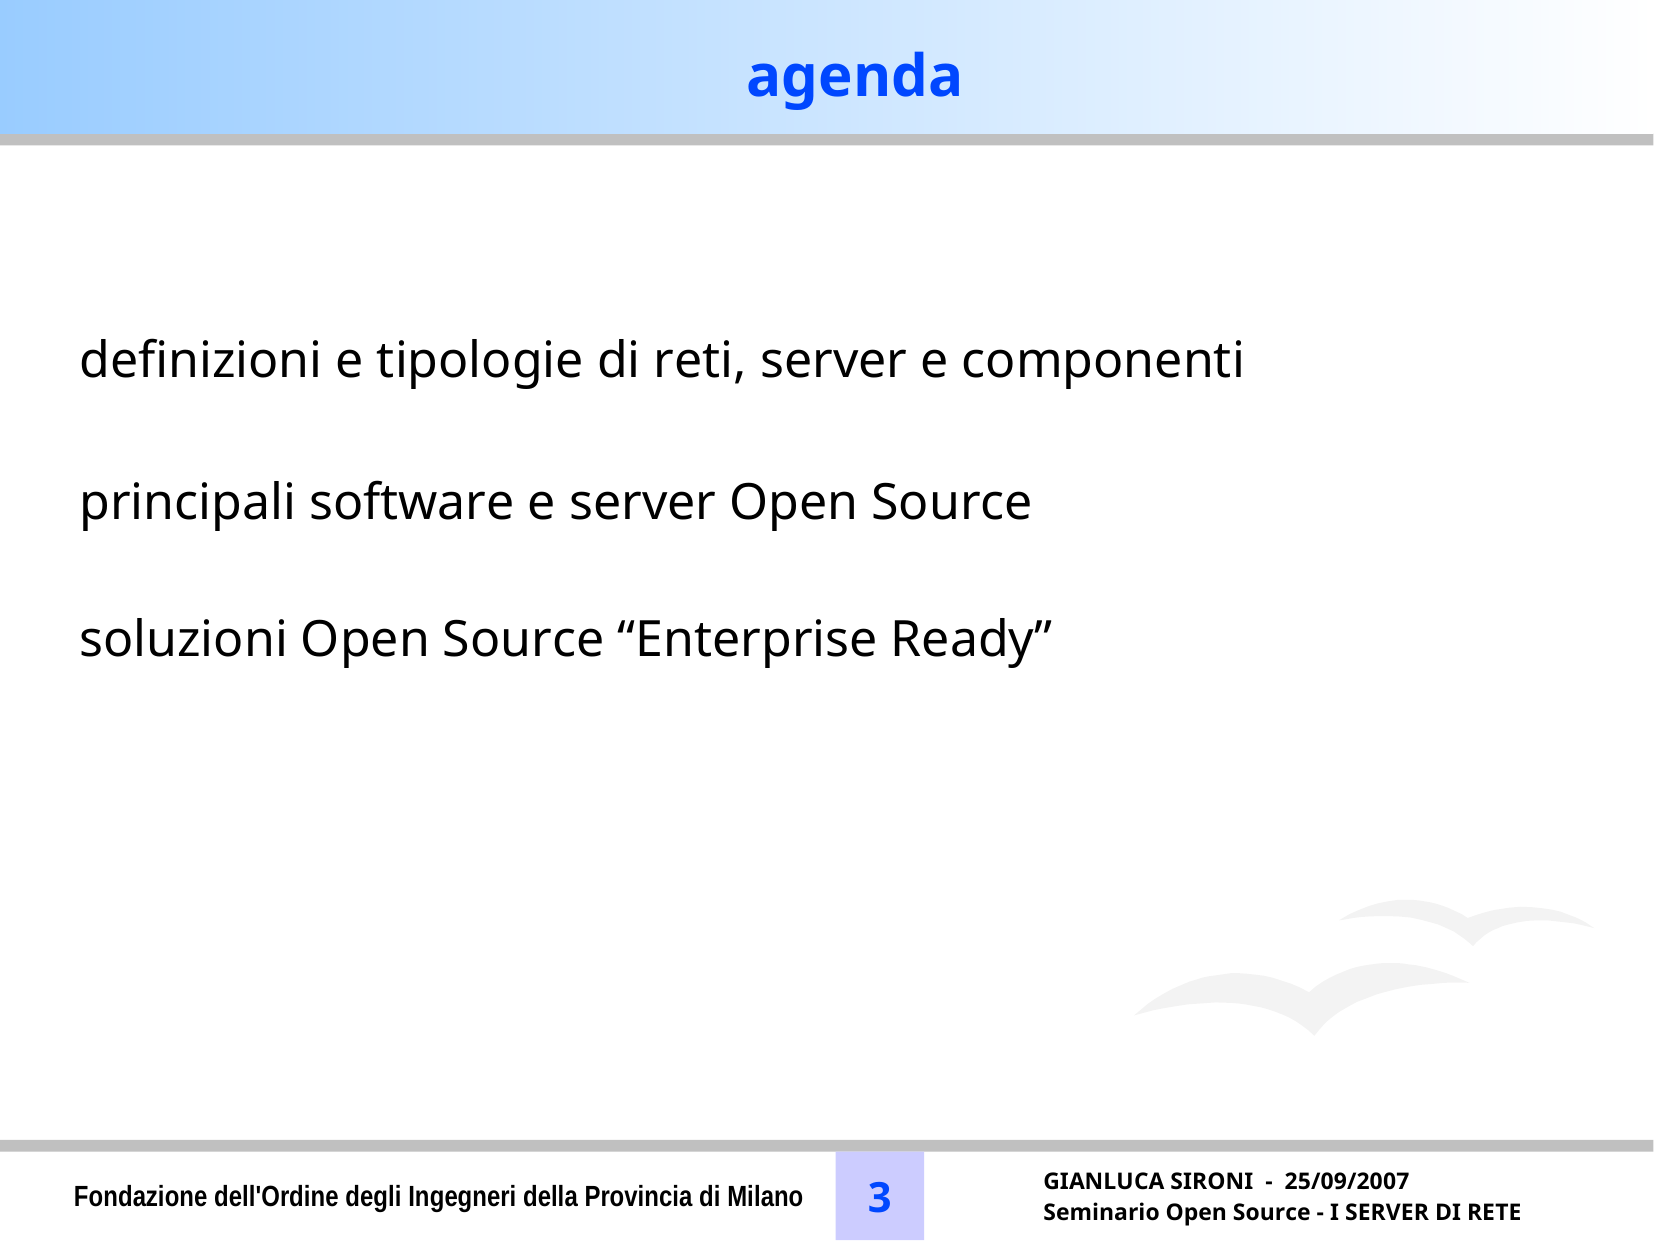

# agenda
definizioni e tipologie di reti, server e componenti
principali software e server Open Source
soluzioni Open Source “Enterprise Ready”